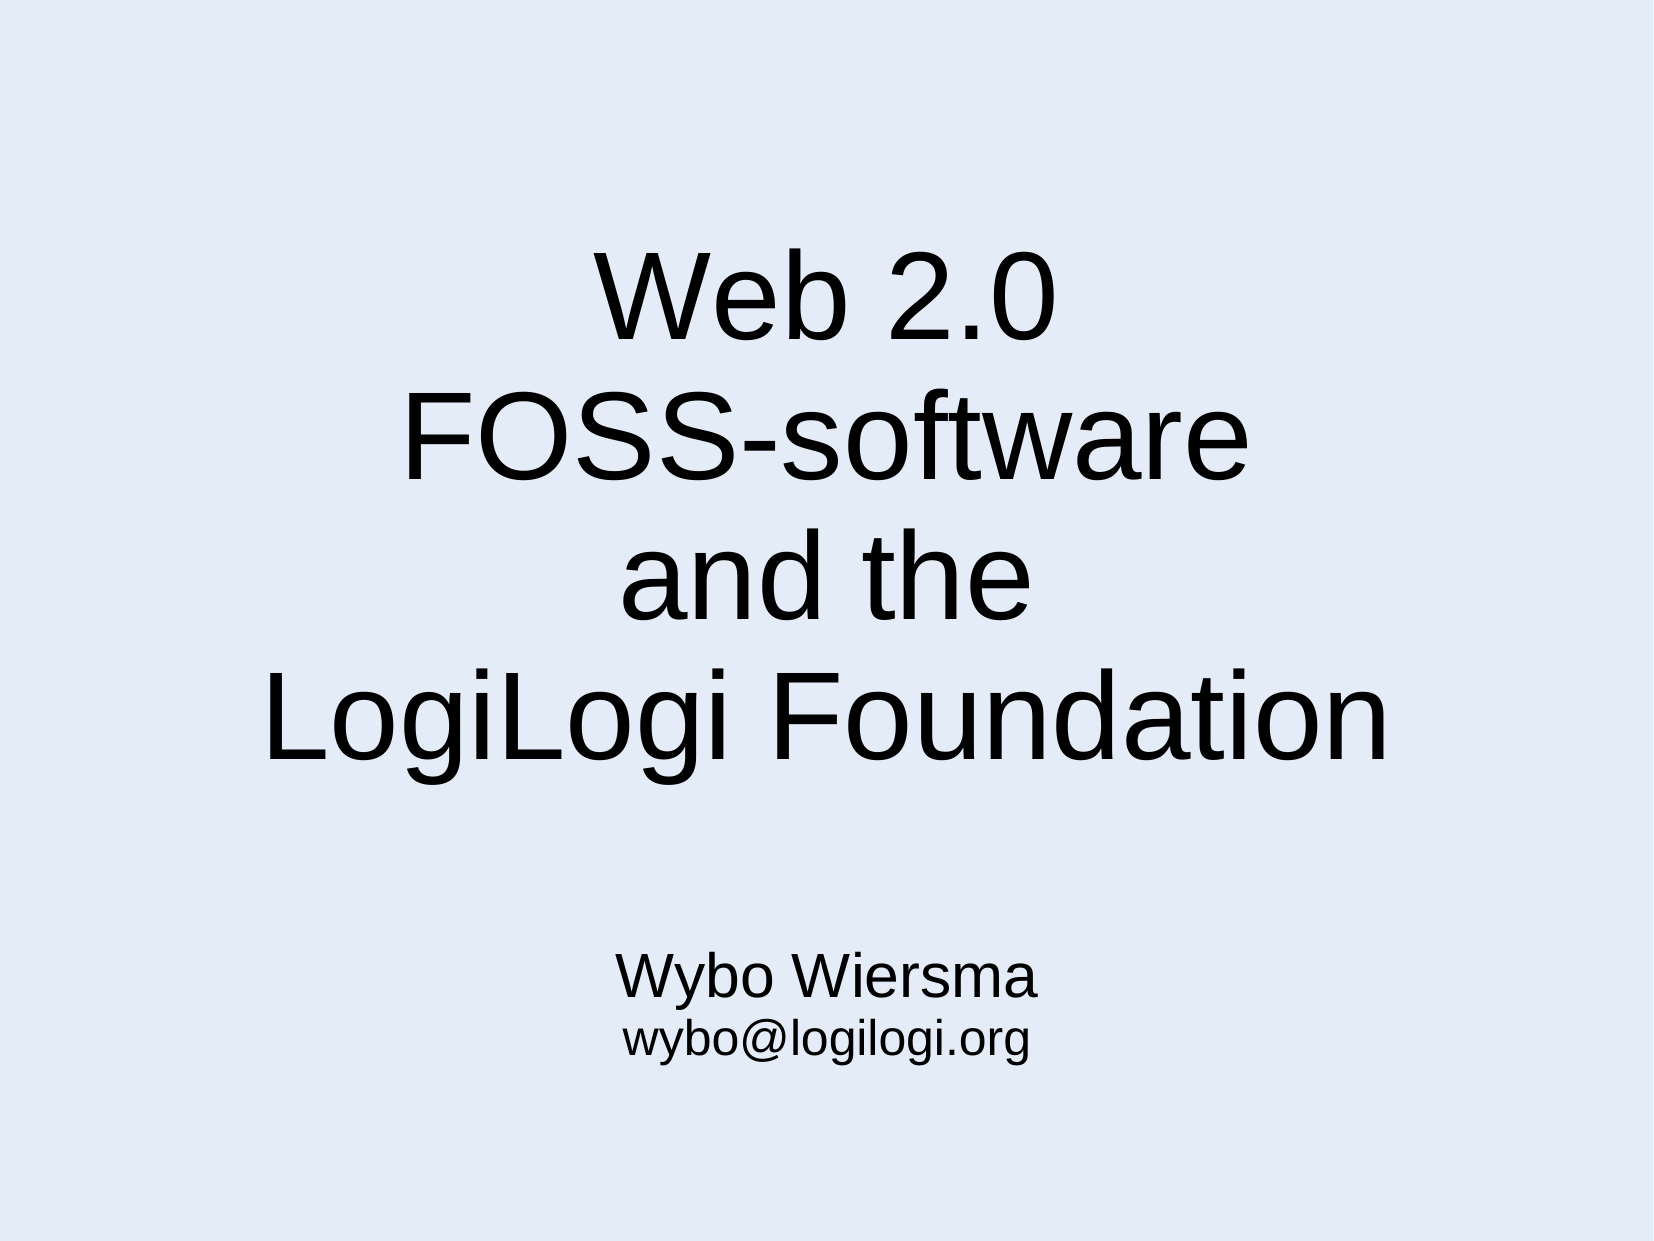

# Web 2.0
FOSS-software
and the
LogiLogi Foundation
Wybo Wiersma
wybo@logilogi.org